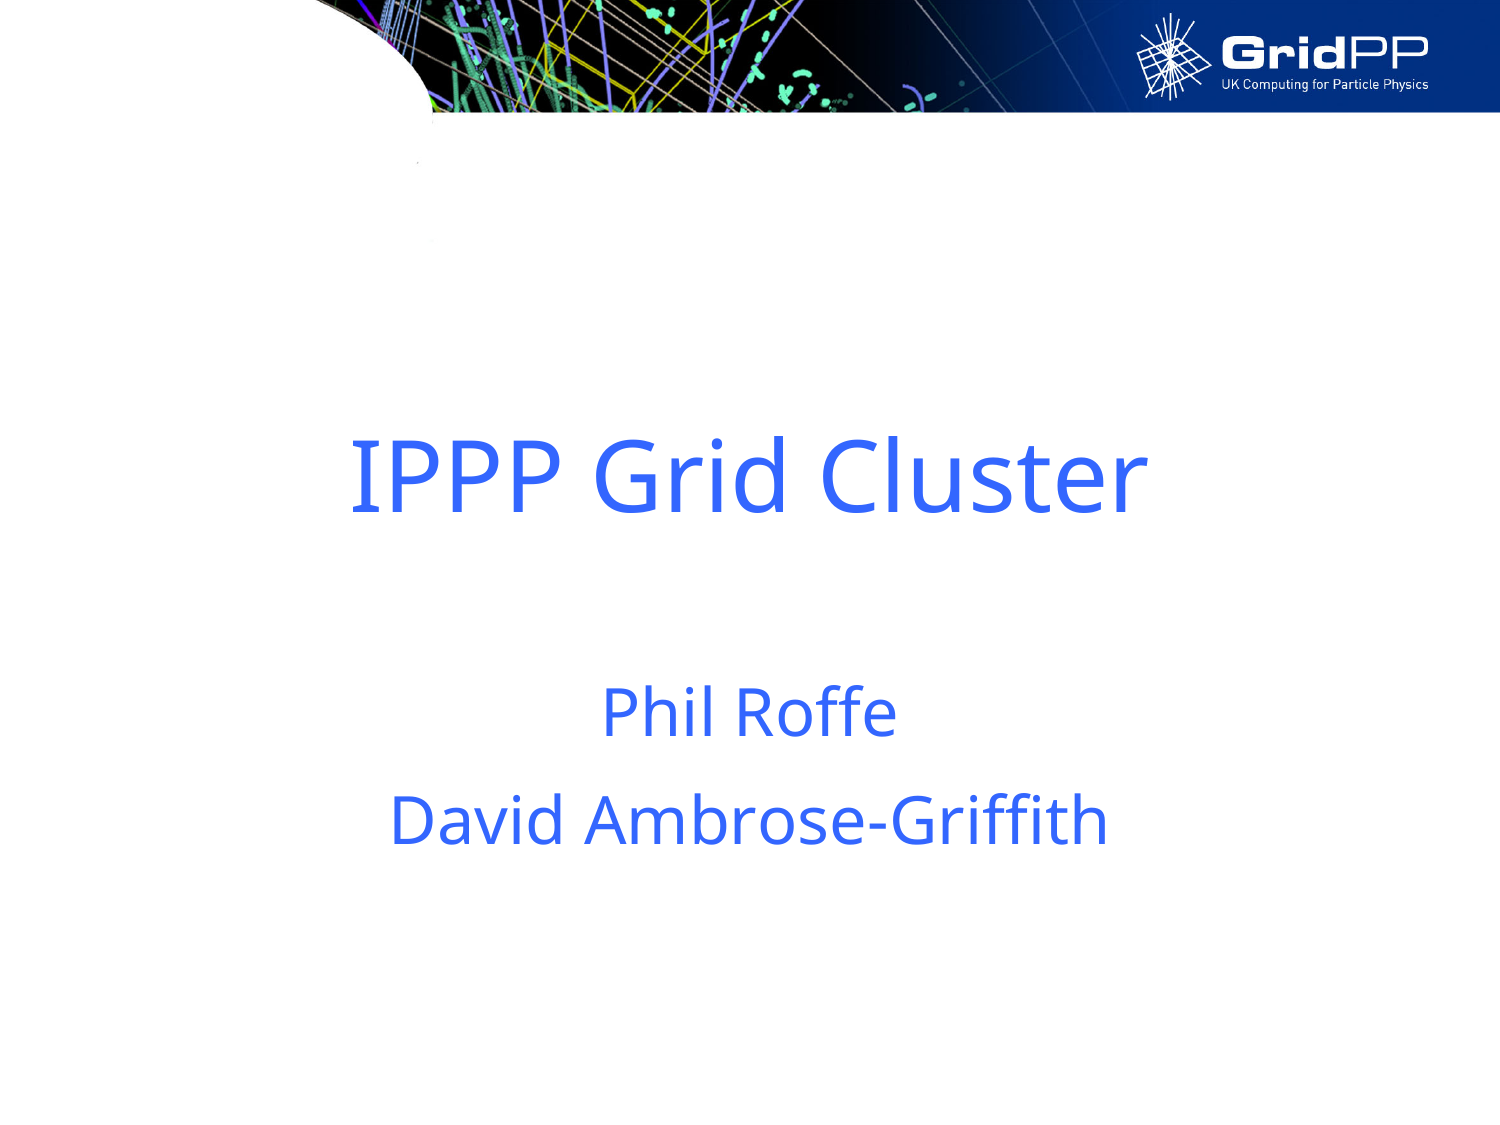

# IPPP Grid Cluster
Phil Roffe
David Ambrose-Griffith